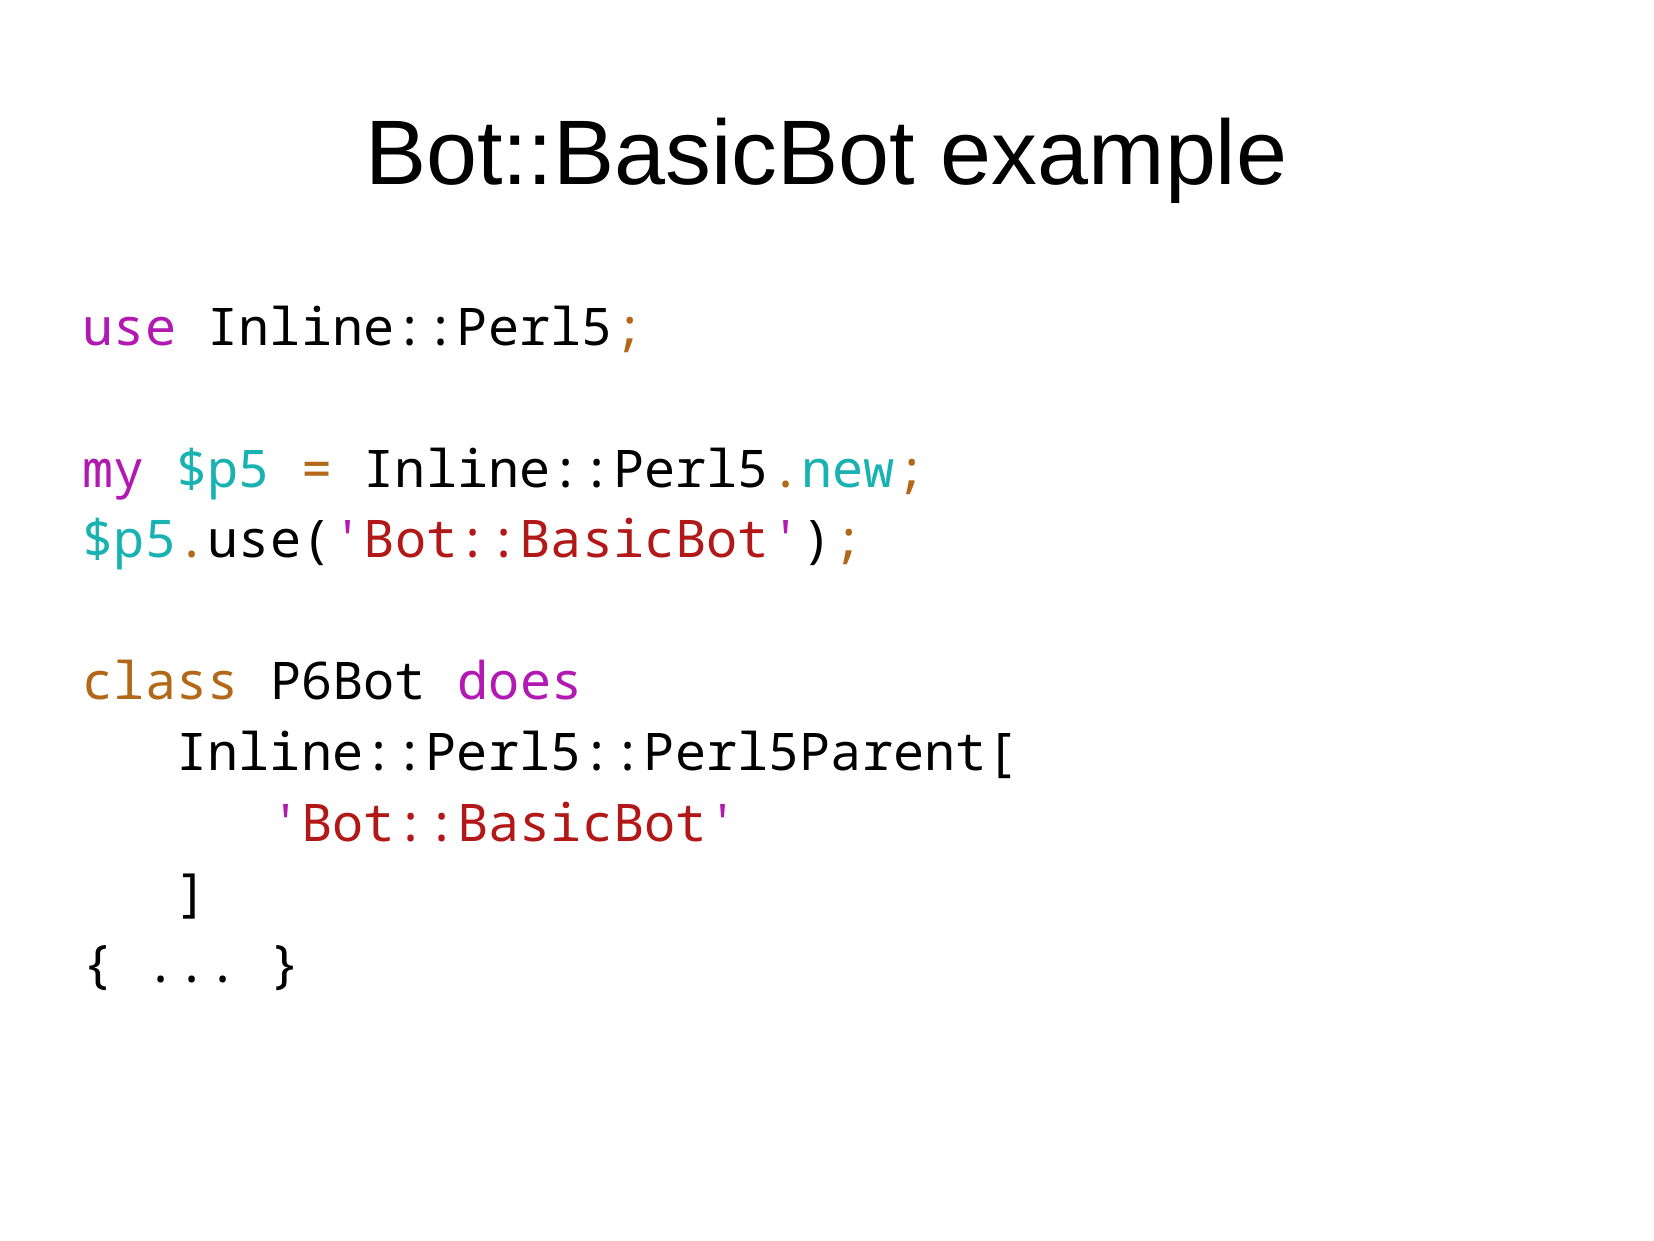

# Bot::BasicBot example
use Inline::Perl5;
my $p5 = Inline::Perl5.new;
$p5.use('Bot::BasicBot');
class P6Bot does
 Inline::Perl5::Perl5Parent[
 'Bot::BasicBot'
 ]
{ ... }